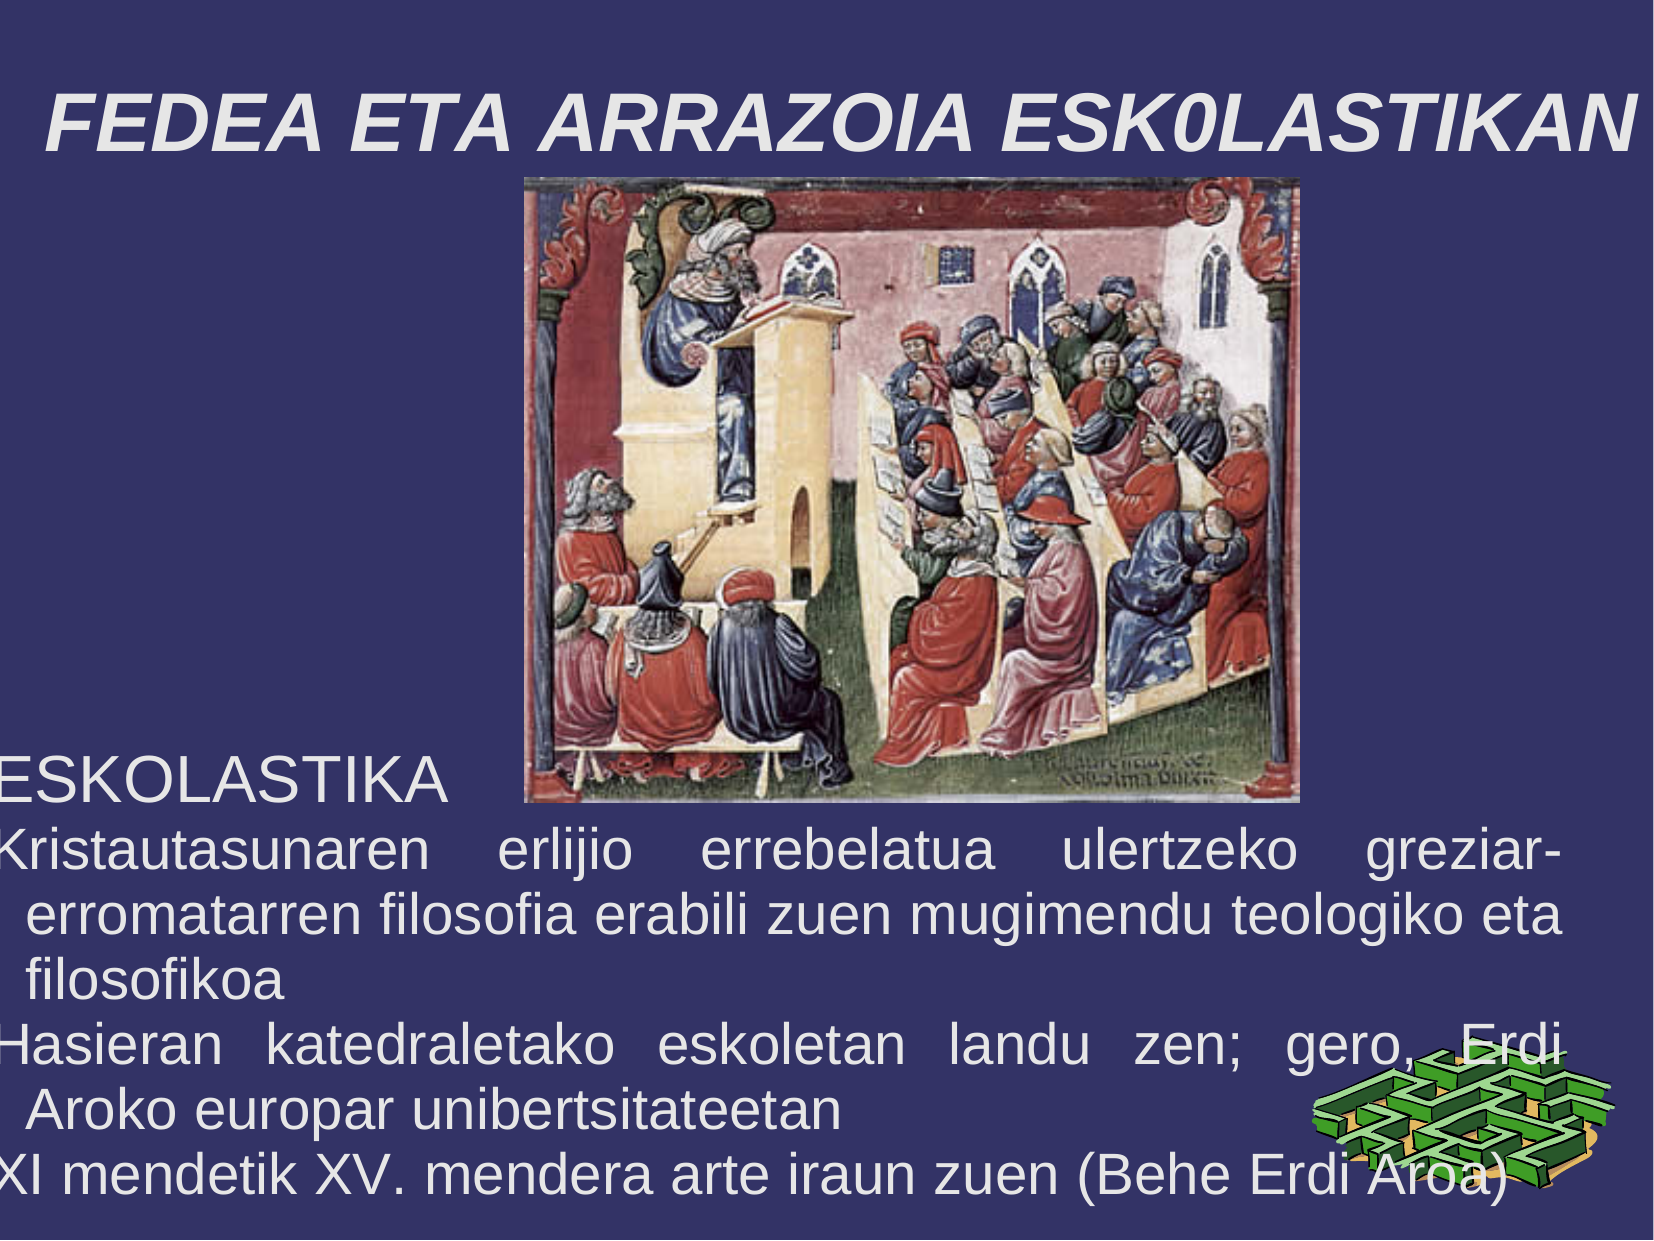

# FEDEA ETA ARRAZOIA ESK0LASTIKAN
ESKOLASTIKA
Kristautasunaren erlijio errebelatua ulertzeko greziar-erromatarren filosofia erabili zuen mugimendu teologiko eta filosofikoa
Hasieran katedraletako eskoletan landu zen; gero, Erdi Aroko europar unibertsitateetan
XI mendetik XV. mendera arte iraun zuen (Behe Erdi Aroa)